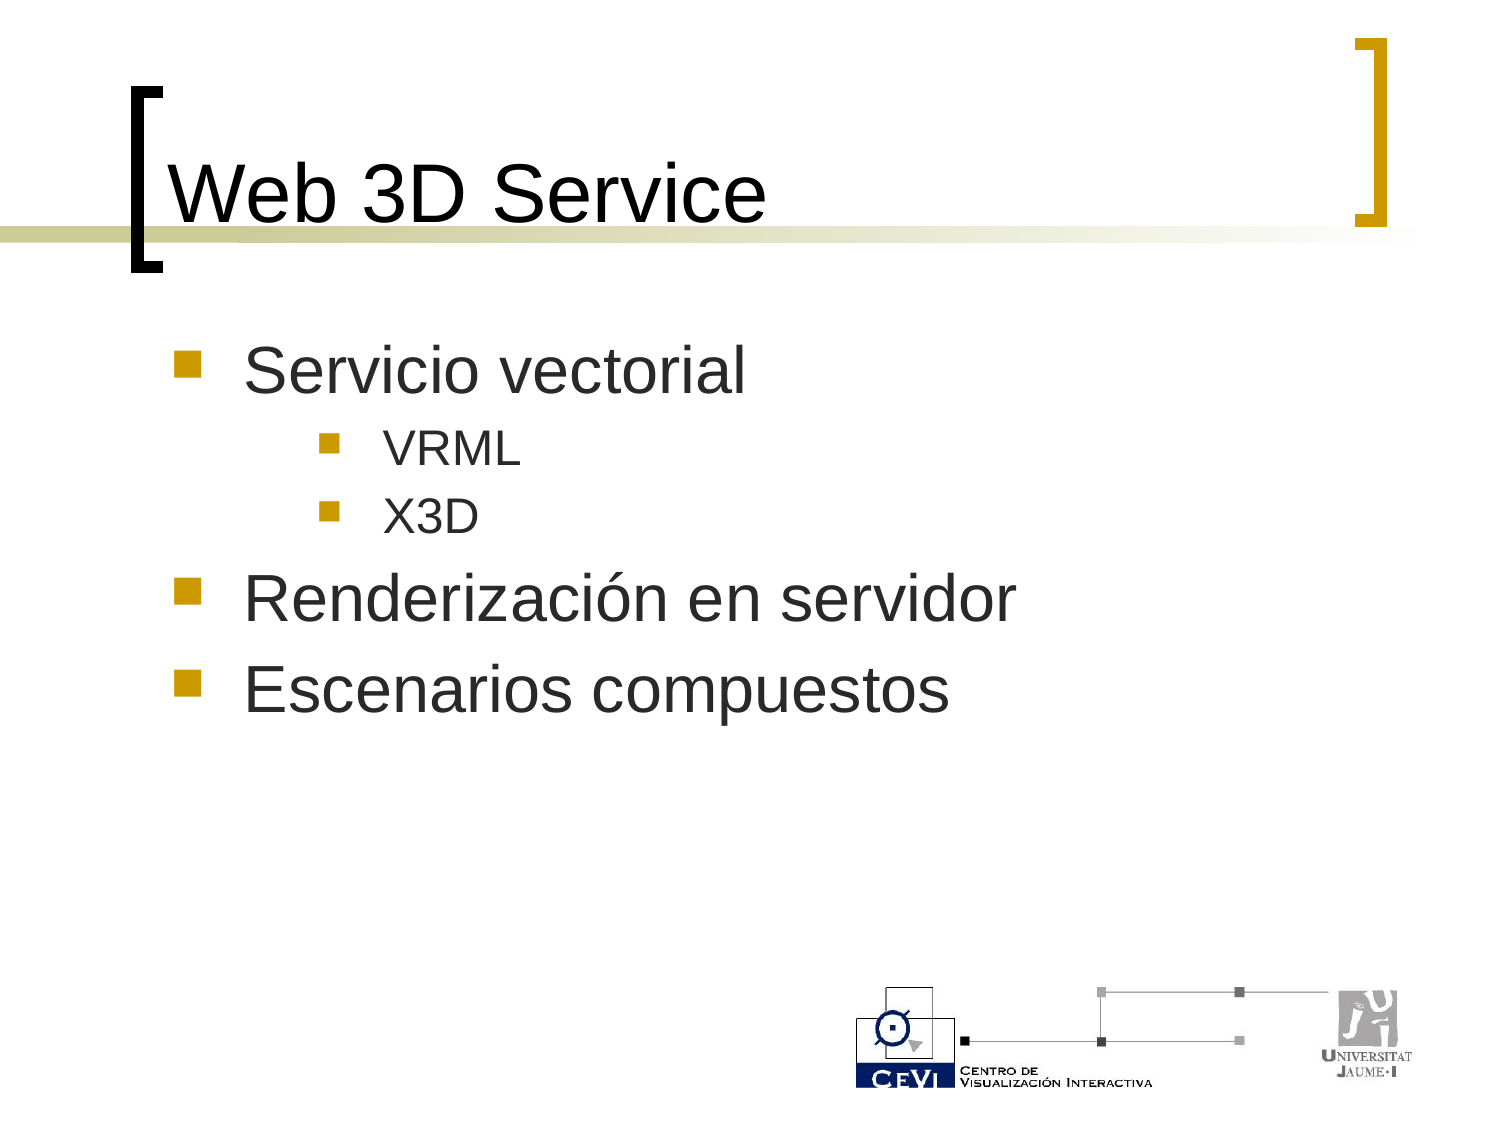

# Web 3D Service
Servicio vectorial
VRML
X3D
Renderización en servidor
Escenarios compuestos
7